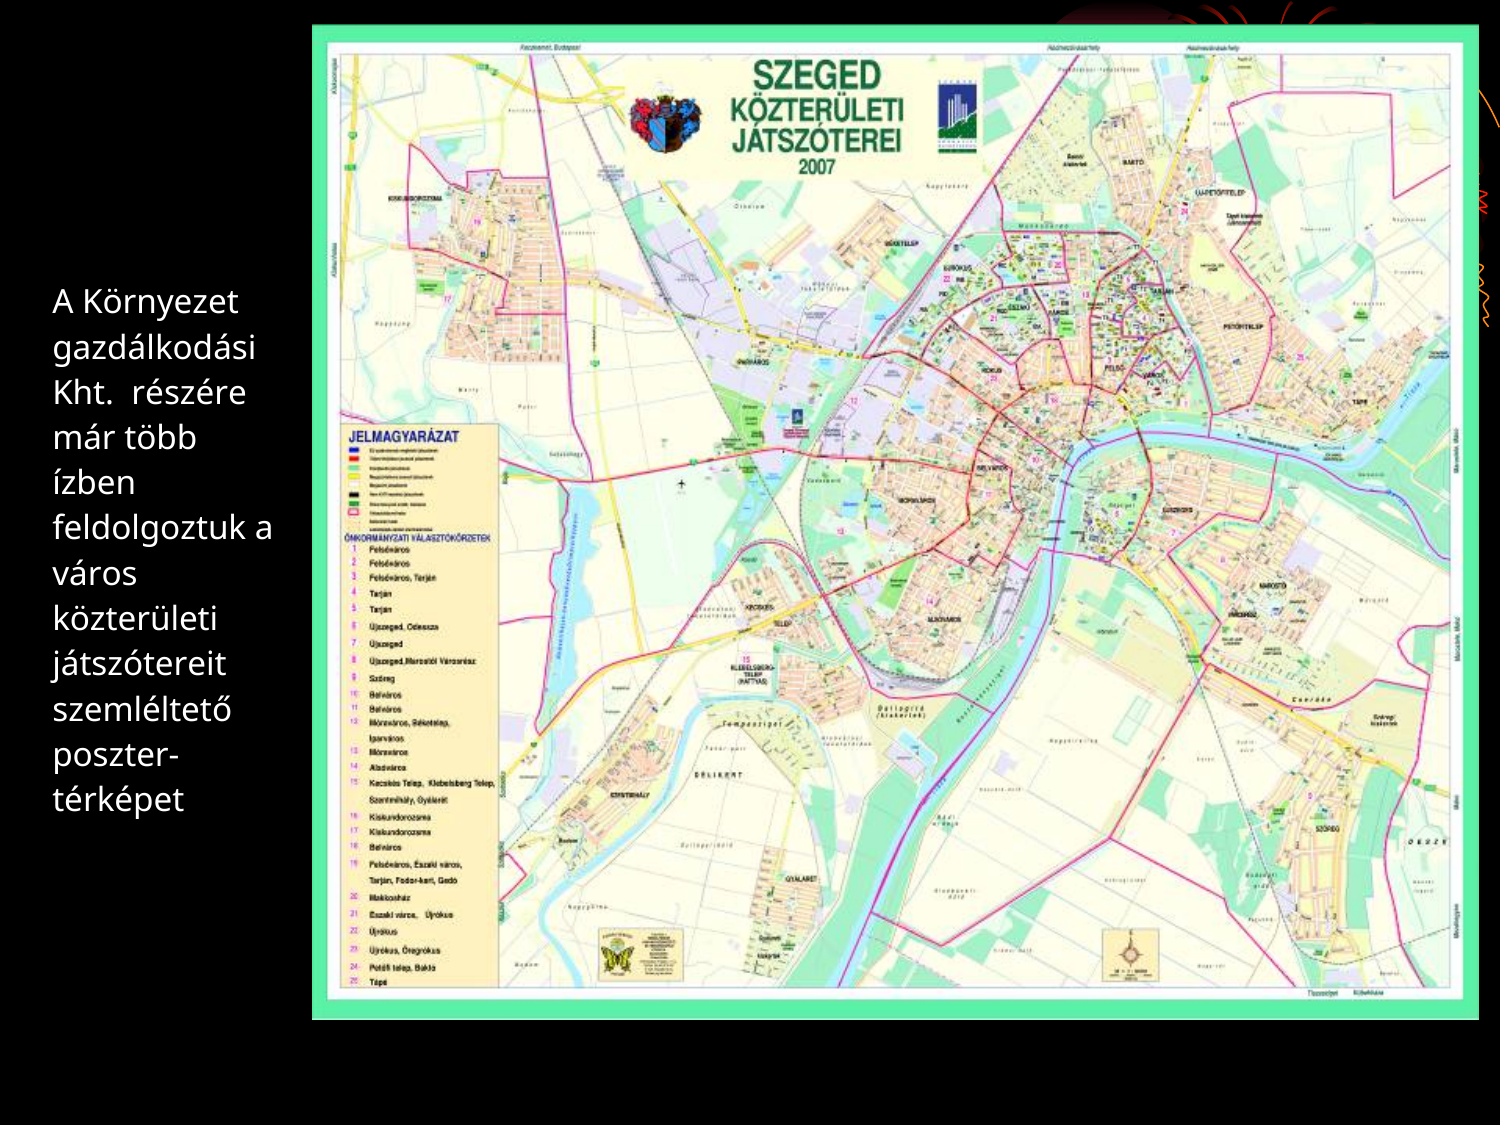

# A Környezet­gazdál­kodási Kht. részére már több ízben feldolgoztuk a város közterületi játszótereit szemléltető poszter- térképet